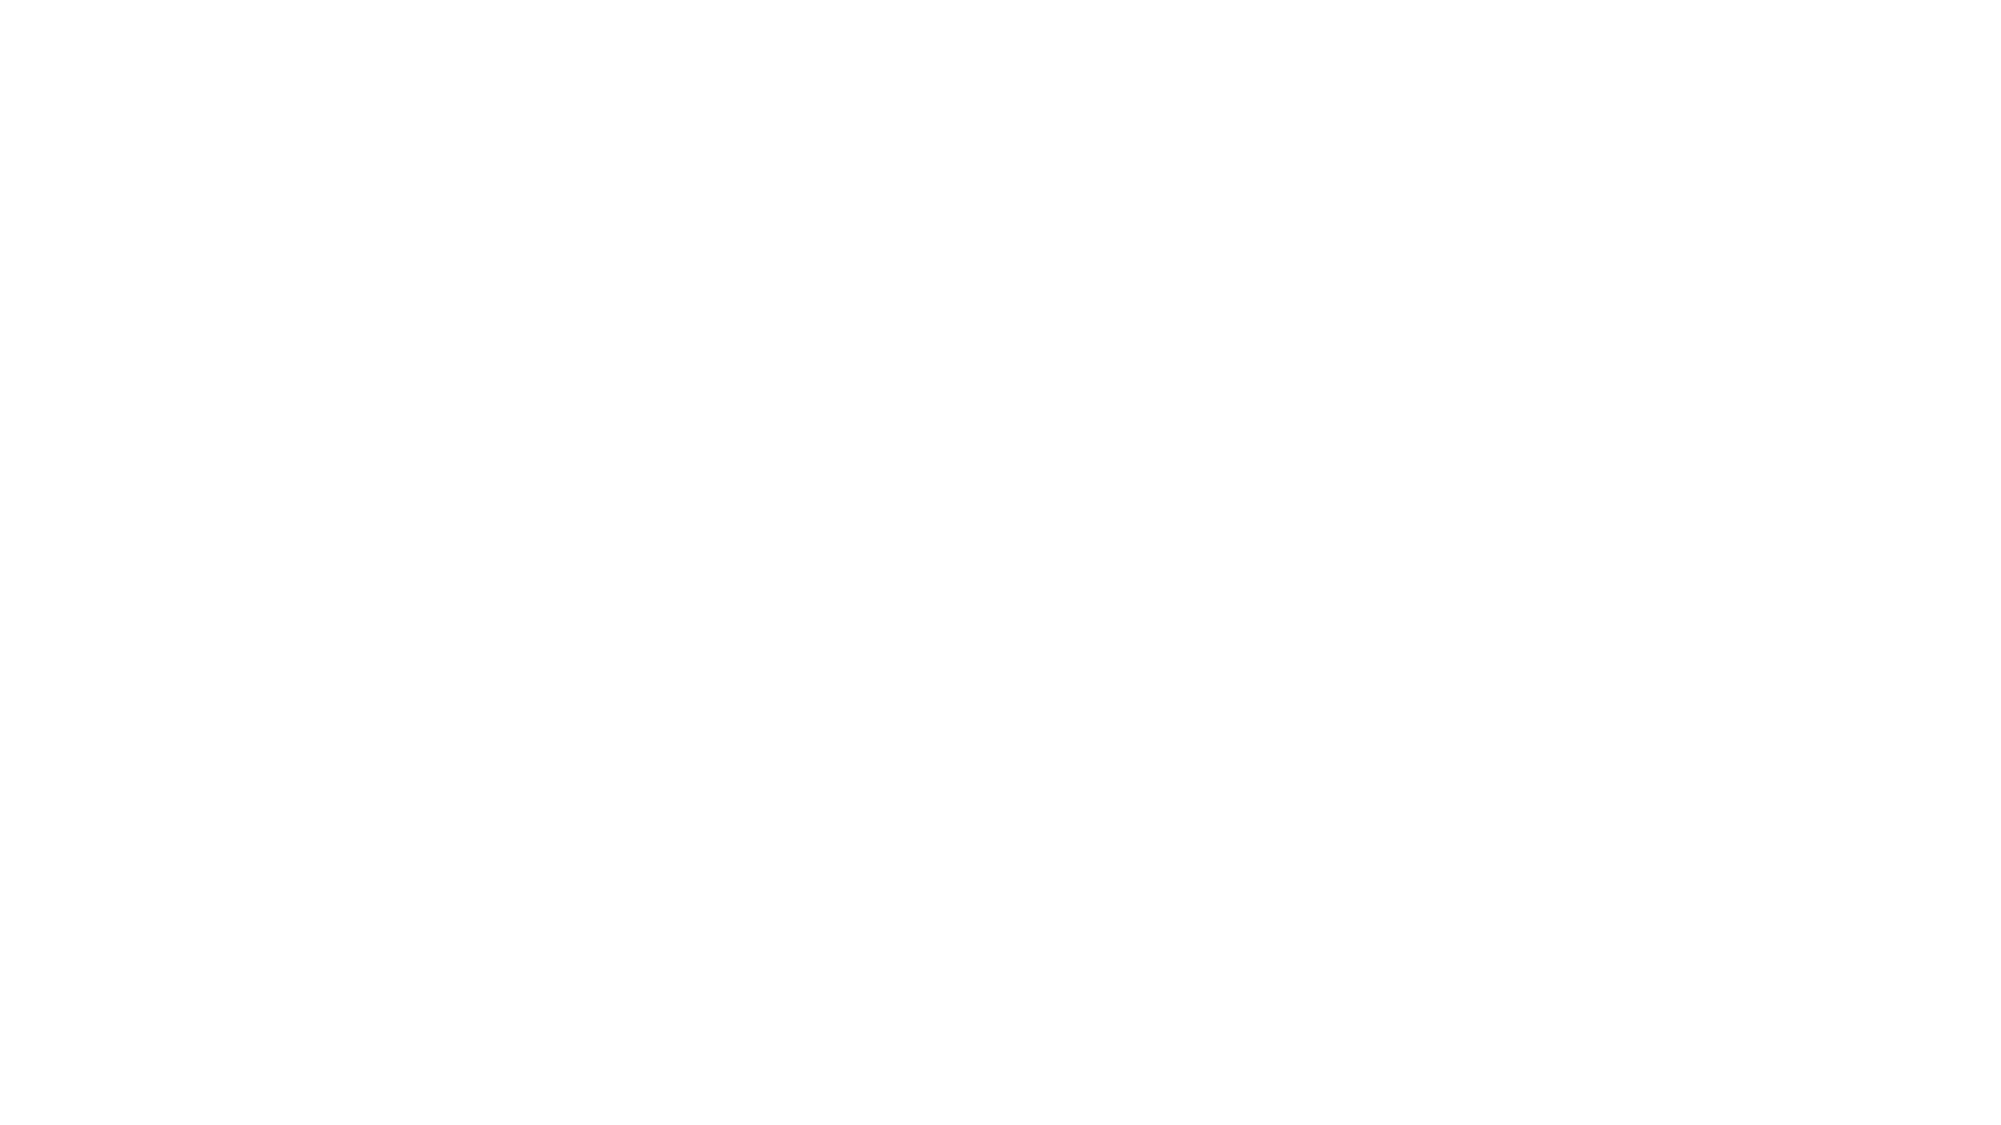

Qui est responsable de la qualité du code?